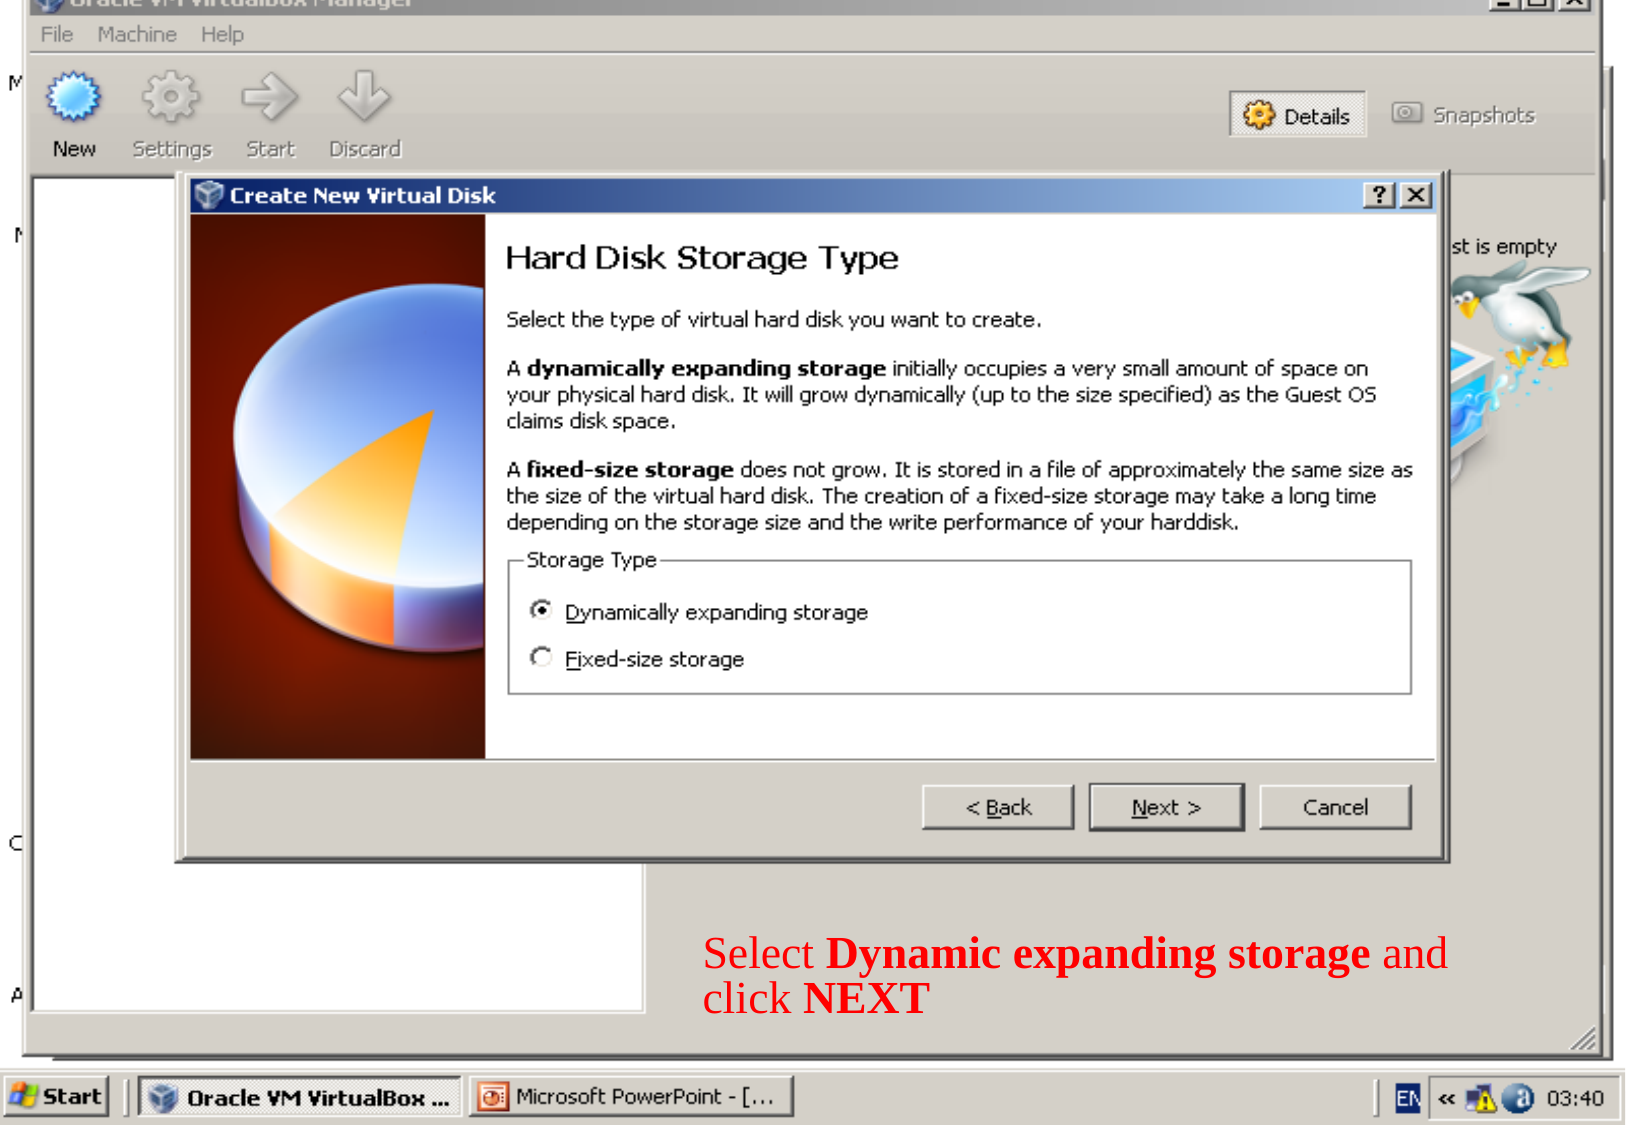

#
Select Dynamic expanding storage and click NEXT